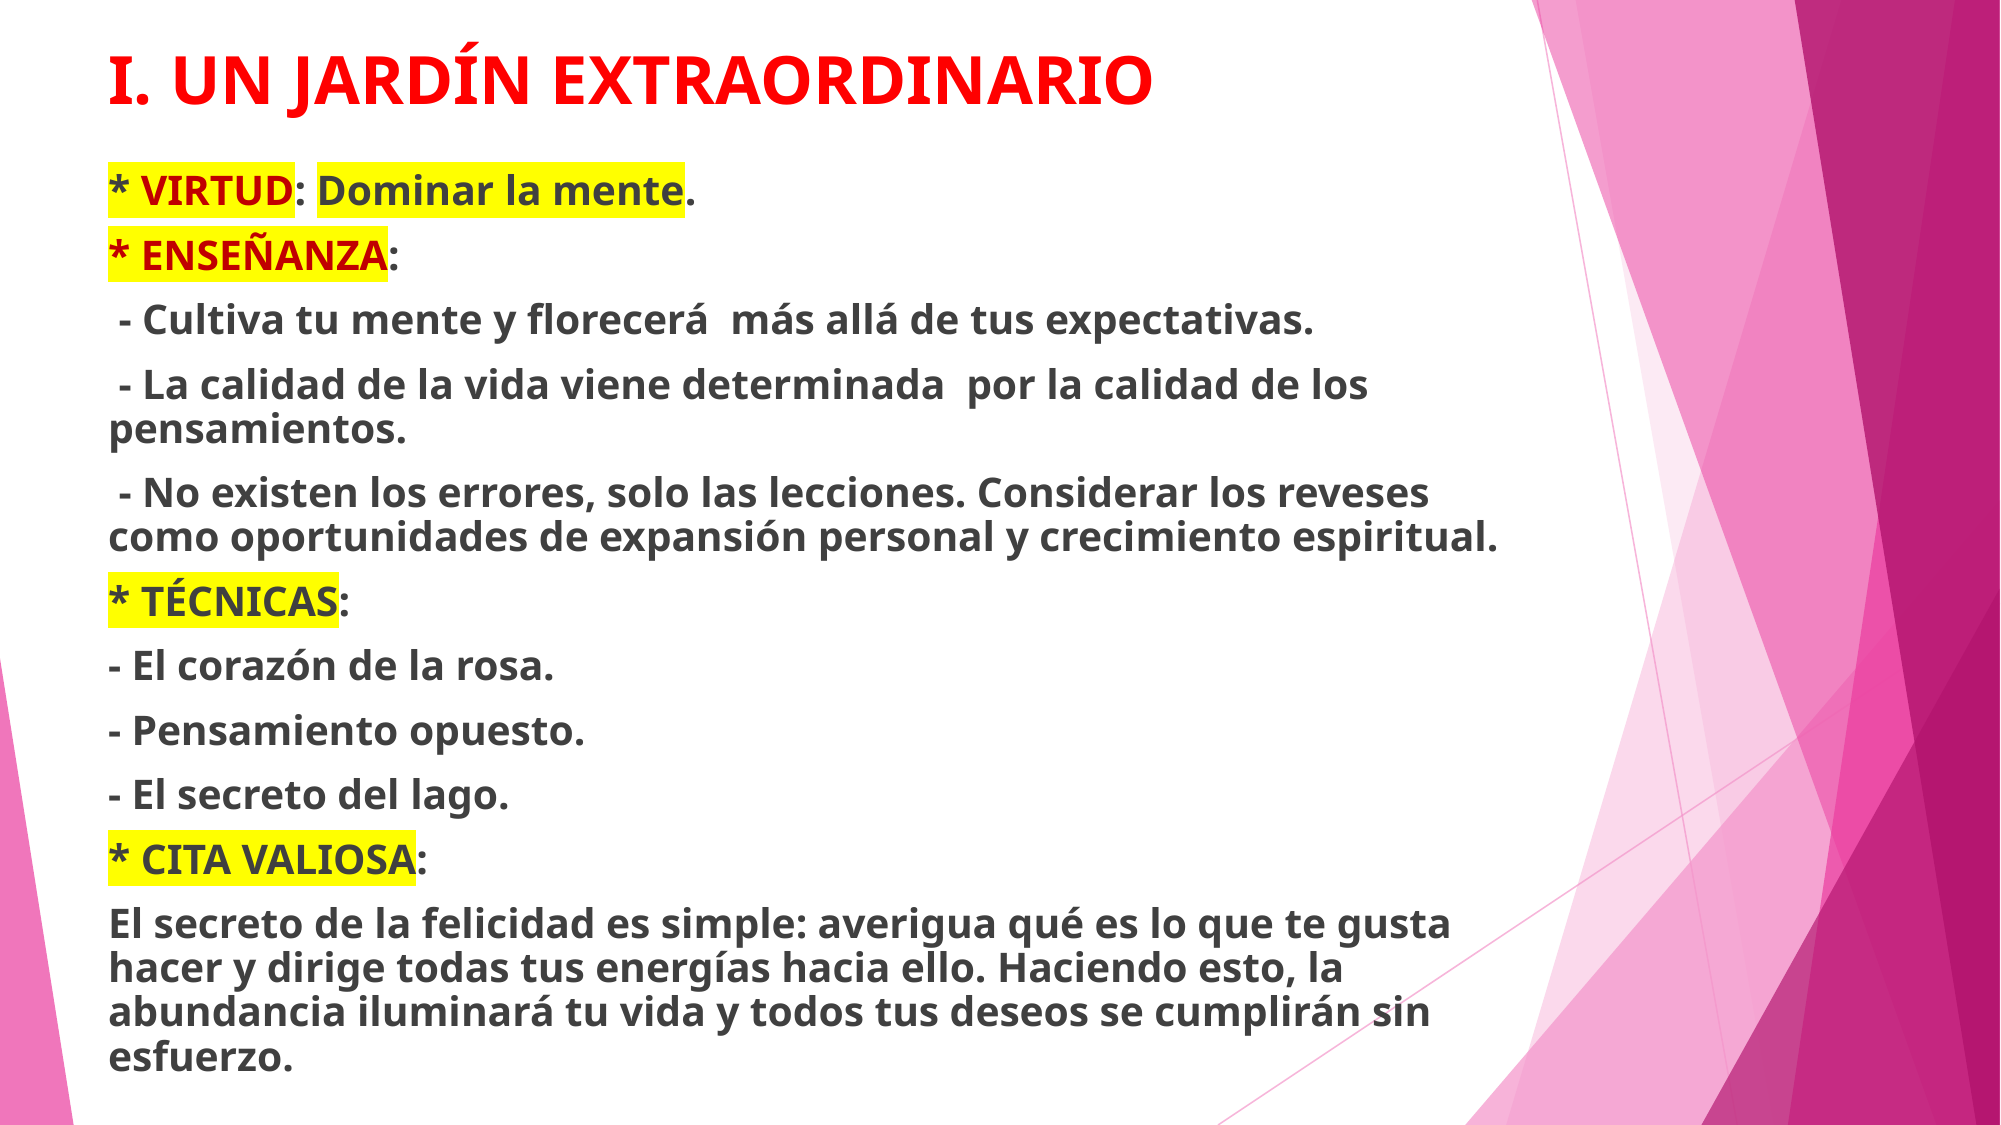

# I. UN JARDÍN EXTRAORDINARIO
* VIRTUD: Dominar la mente.
* ENSEÑANZA:
 - Cultiva tu mente y florecerá más allá de tus expectativas.
 - La calidad de la vida viene determinada por la calidad de los pensamientos.
 - No existen los errores, solo las lecciones. Considerar los reveses como oportunidades de expansión personal y crecimiento espiritual.
* TÉCNICAS:
- El corazón de la rosa.
- Pensamiento opuesto.
- El secreto del lago.
* CITA VALIOSA:
El secreto de la felicidad es simple: averigua qué es lo que te gusta hacer y dirige todas tus energías hacia ello. Haciendo esto, la abundancia iluminará tu vida y todos tus deseos se cumplirán sin esfuerzo.